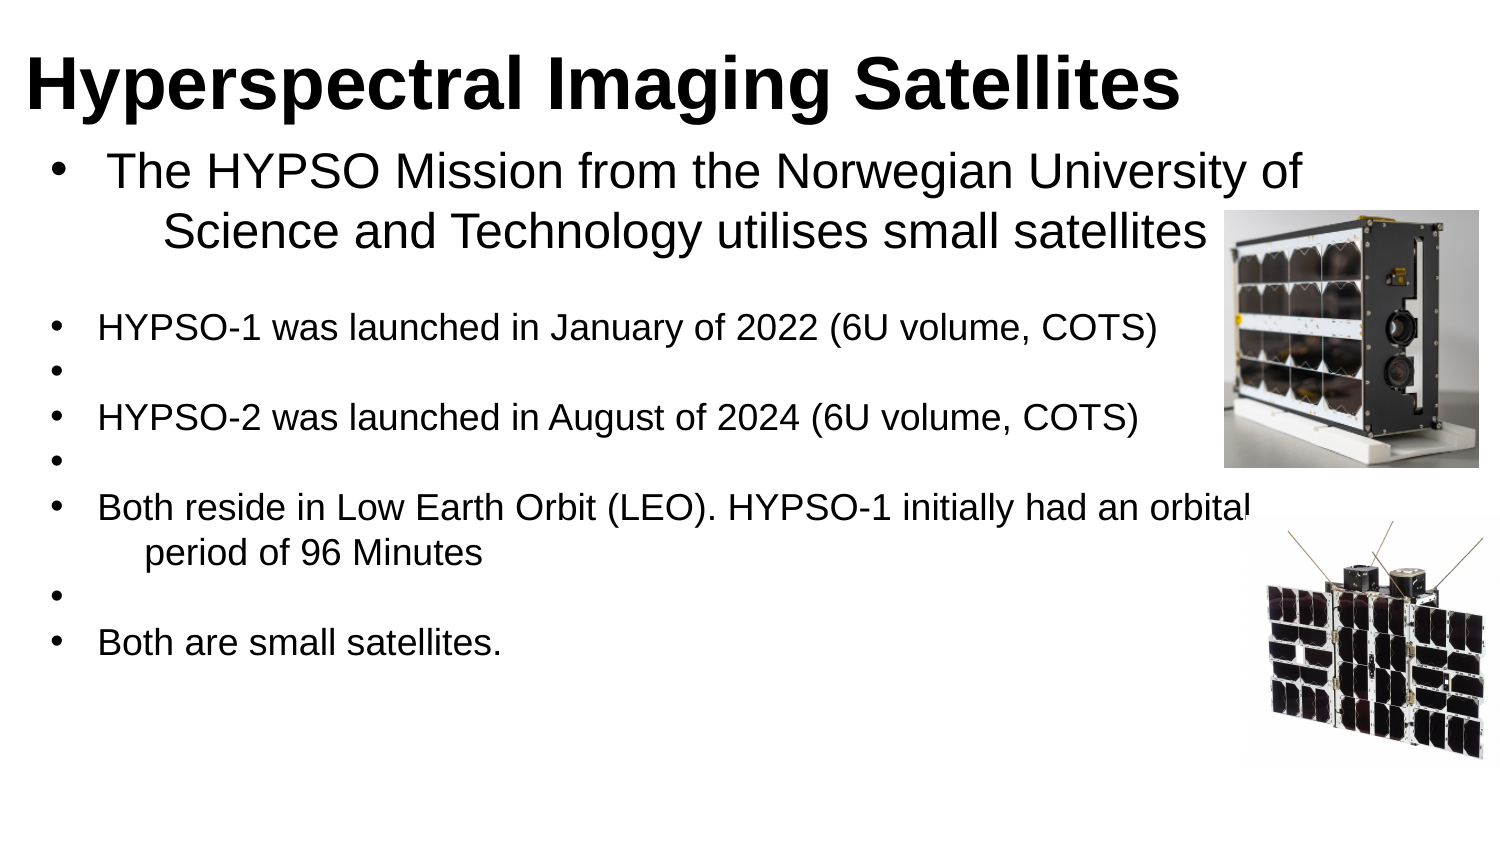

# Hyperspectral Imaging Satellites
The HYPSO Mission from the Norwegian University of Science and Technology utilises small satellites
HYPSO-1 was launched in January of 2022 (6U volume, COTS)
HYPSO-2 was launched in August of 2024 (6U volume, COTS)
Both reside in Low Earth Orbit (LEO). HYPSO-1 initially had an orbital period of 96 Minutes
Both are small satellites.